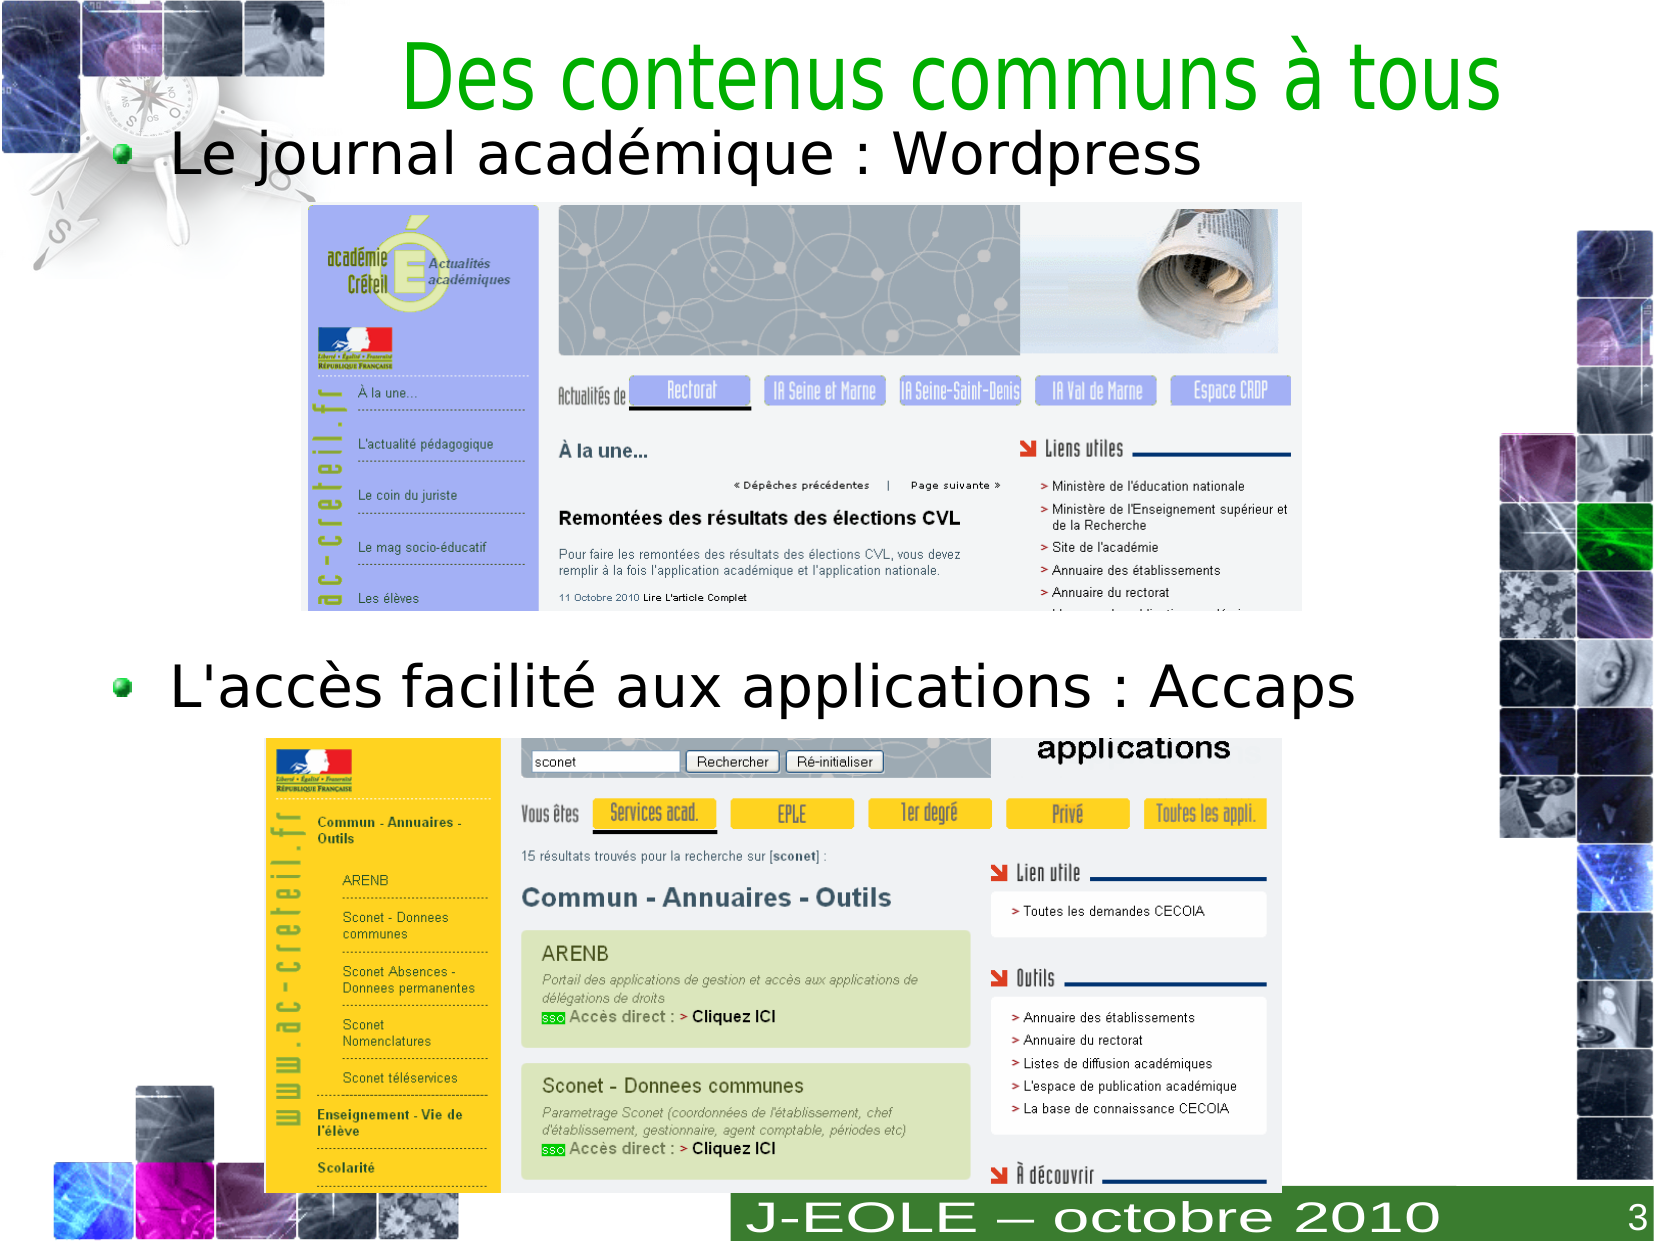

# Des contenus communs à tous
Le journal académique : Wordpress
L'accès facilité aux applications : Accaps